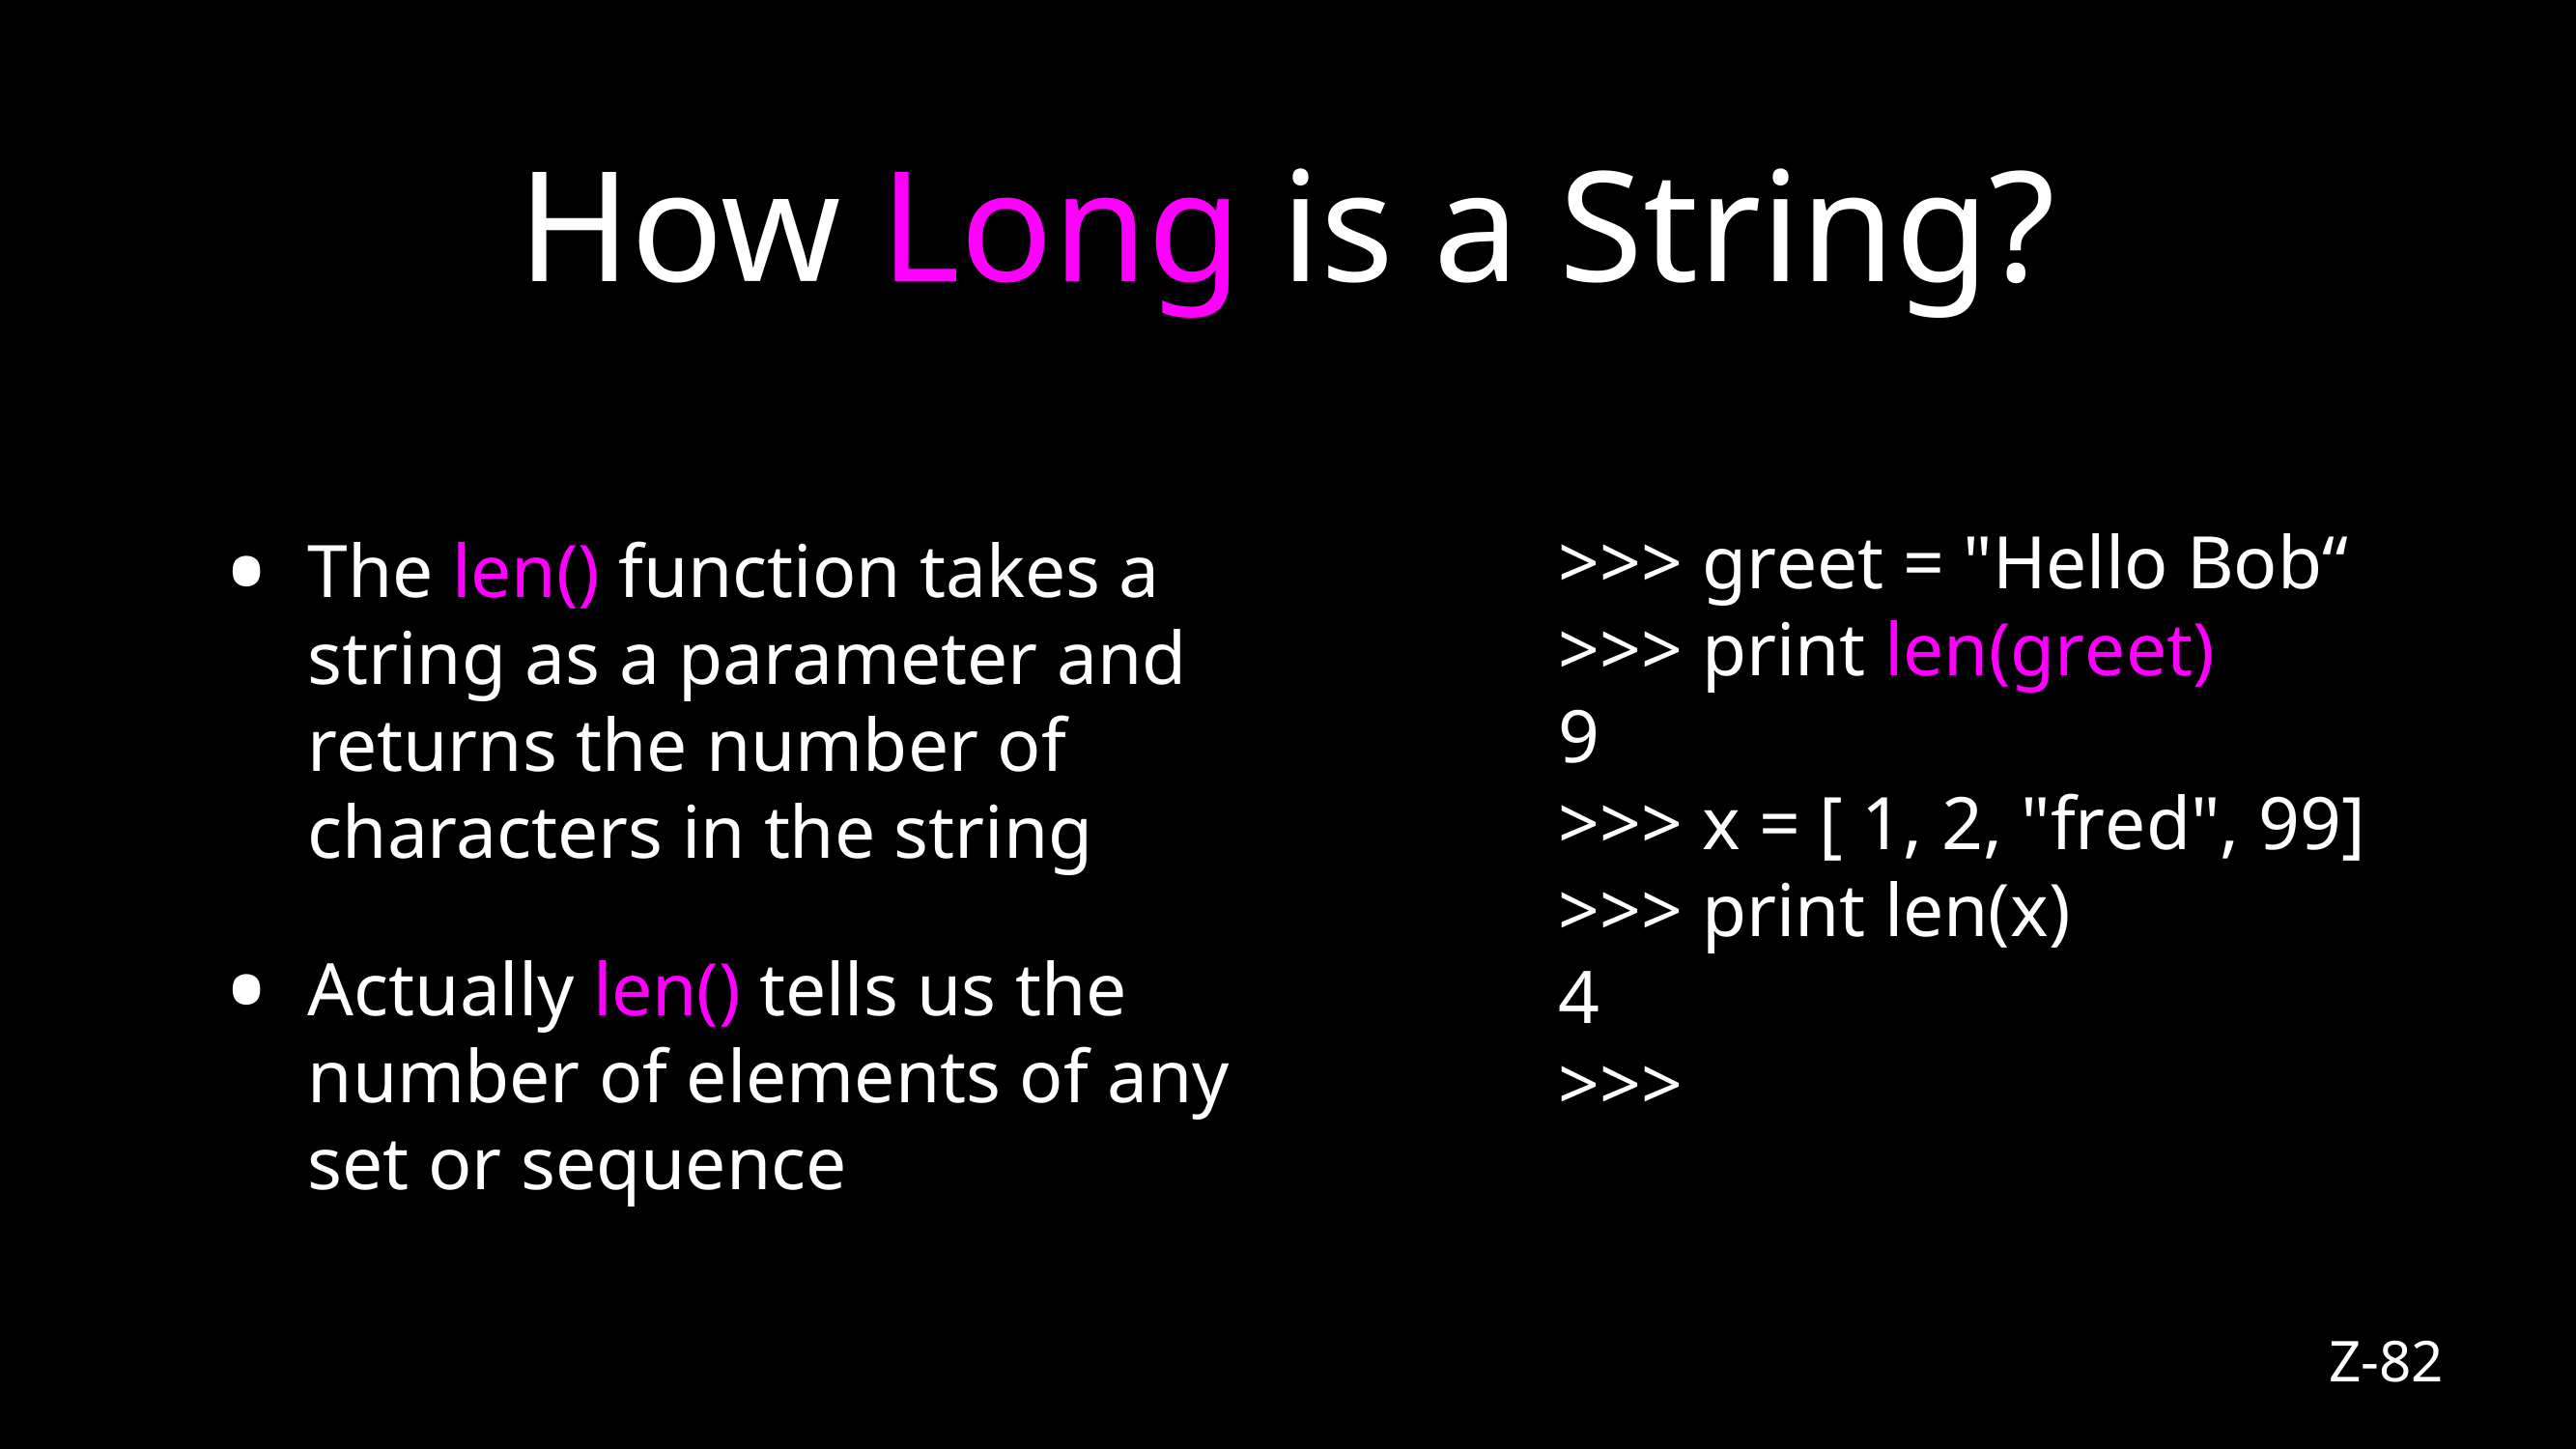

# How Long is a String?
The len() function takes a string as a parameter and returns the number of characters in the string
Actually len() tells us the number of elements of any set or sequence
>>> greet = "Hello Bob“
>>> print len(greet)
9
>>> x = [ 1, 2, "fred", 99]
>>> print len(x)
4
>>>
Z-82